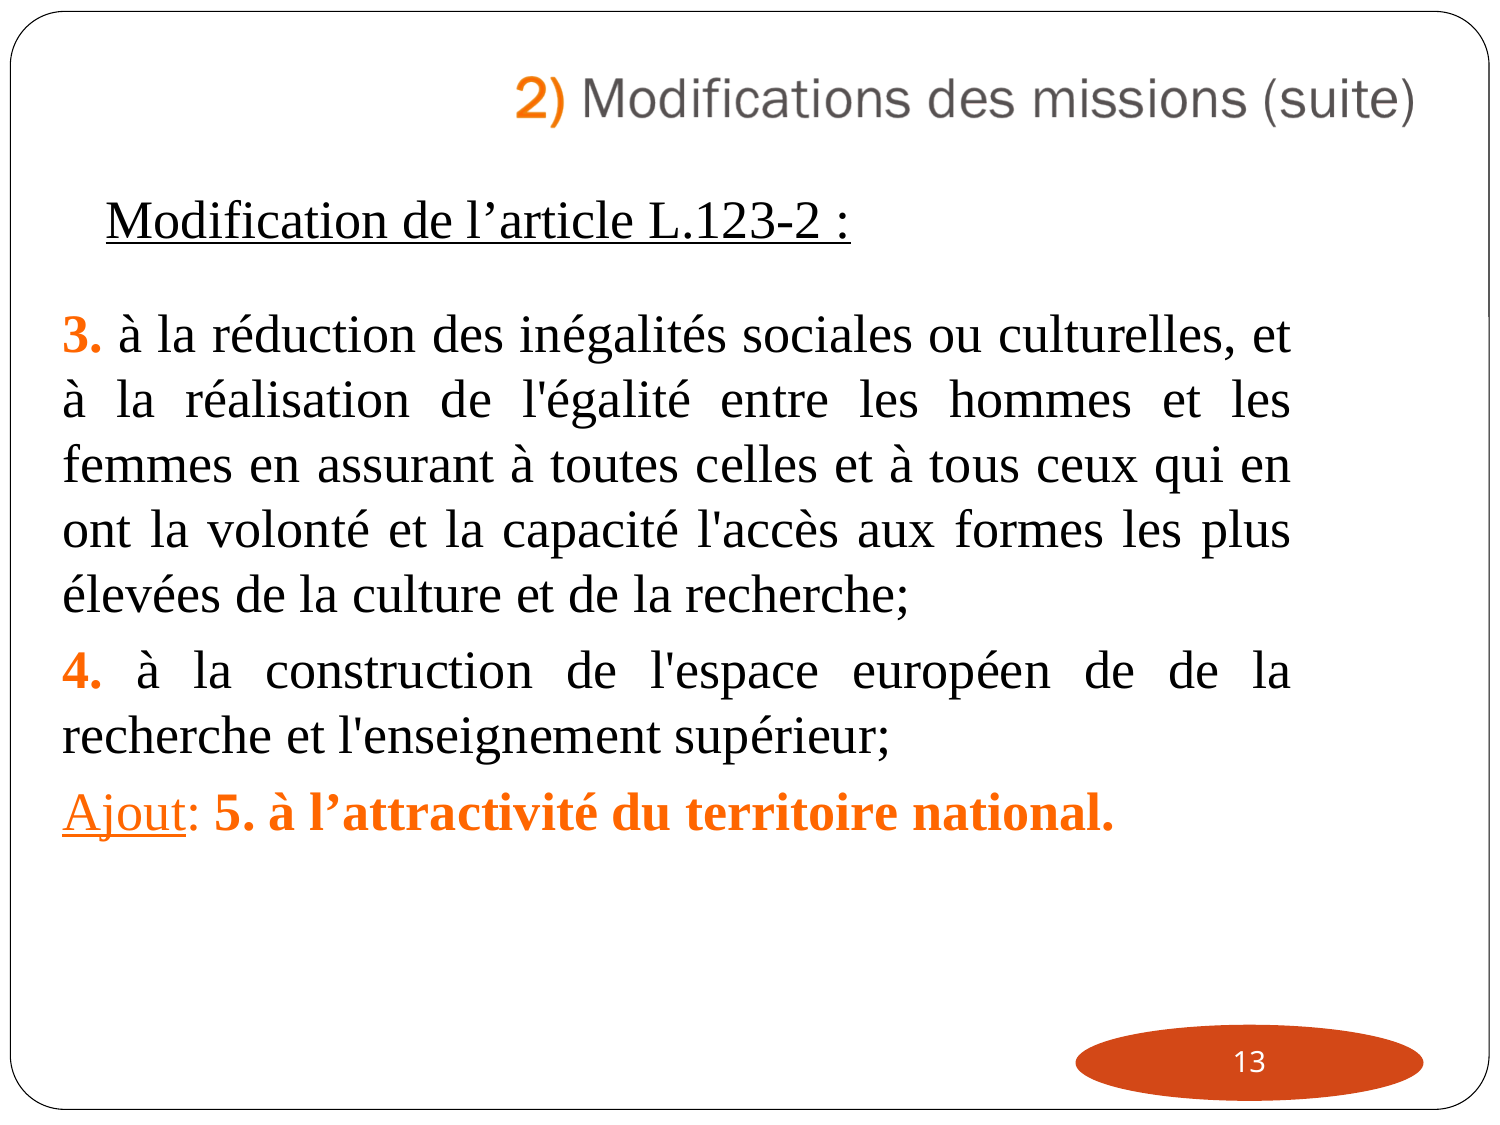

Modification de l’article L.123-2 :
3. à la réduction des inégalités sociales ou culturelles, et à la réalisation de l'égalité entre les hommes et les femmes en assurant à toutes celles et à tous ceux qui en ont la volonté et la capacité l'accès aux formes les plus élevées de la culture et de la recherche;
4. à la construction de l'espace européen de de la recherche et l'enseignement supérieur;
Ajout: 5. à l’attractivité du territoire national.